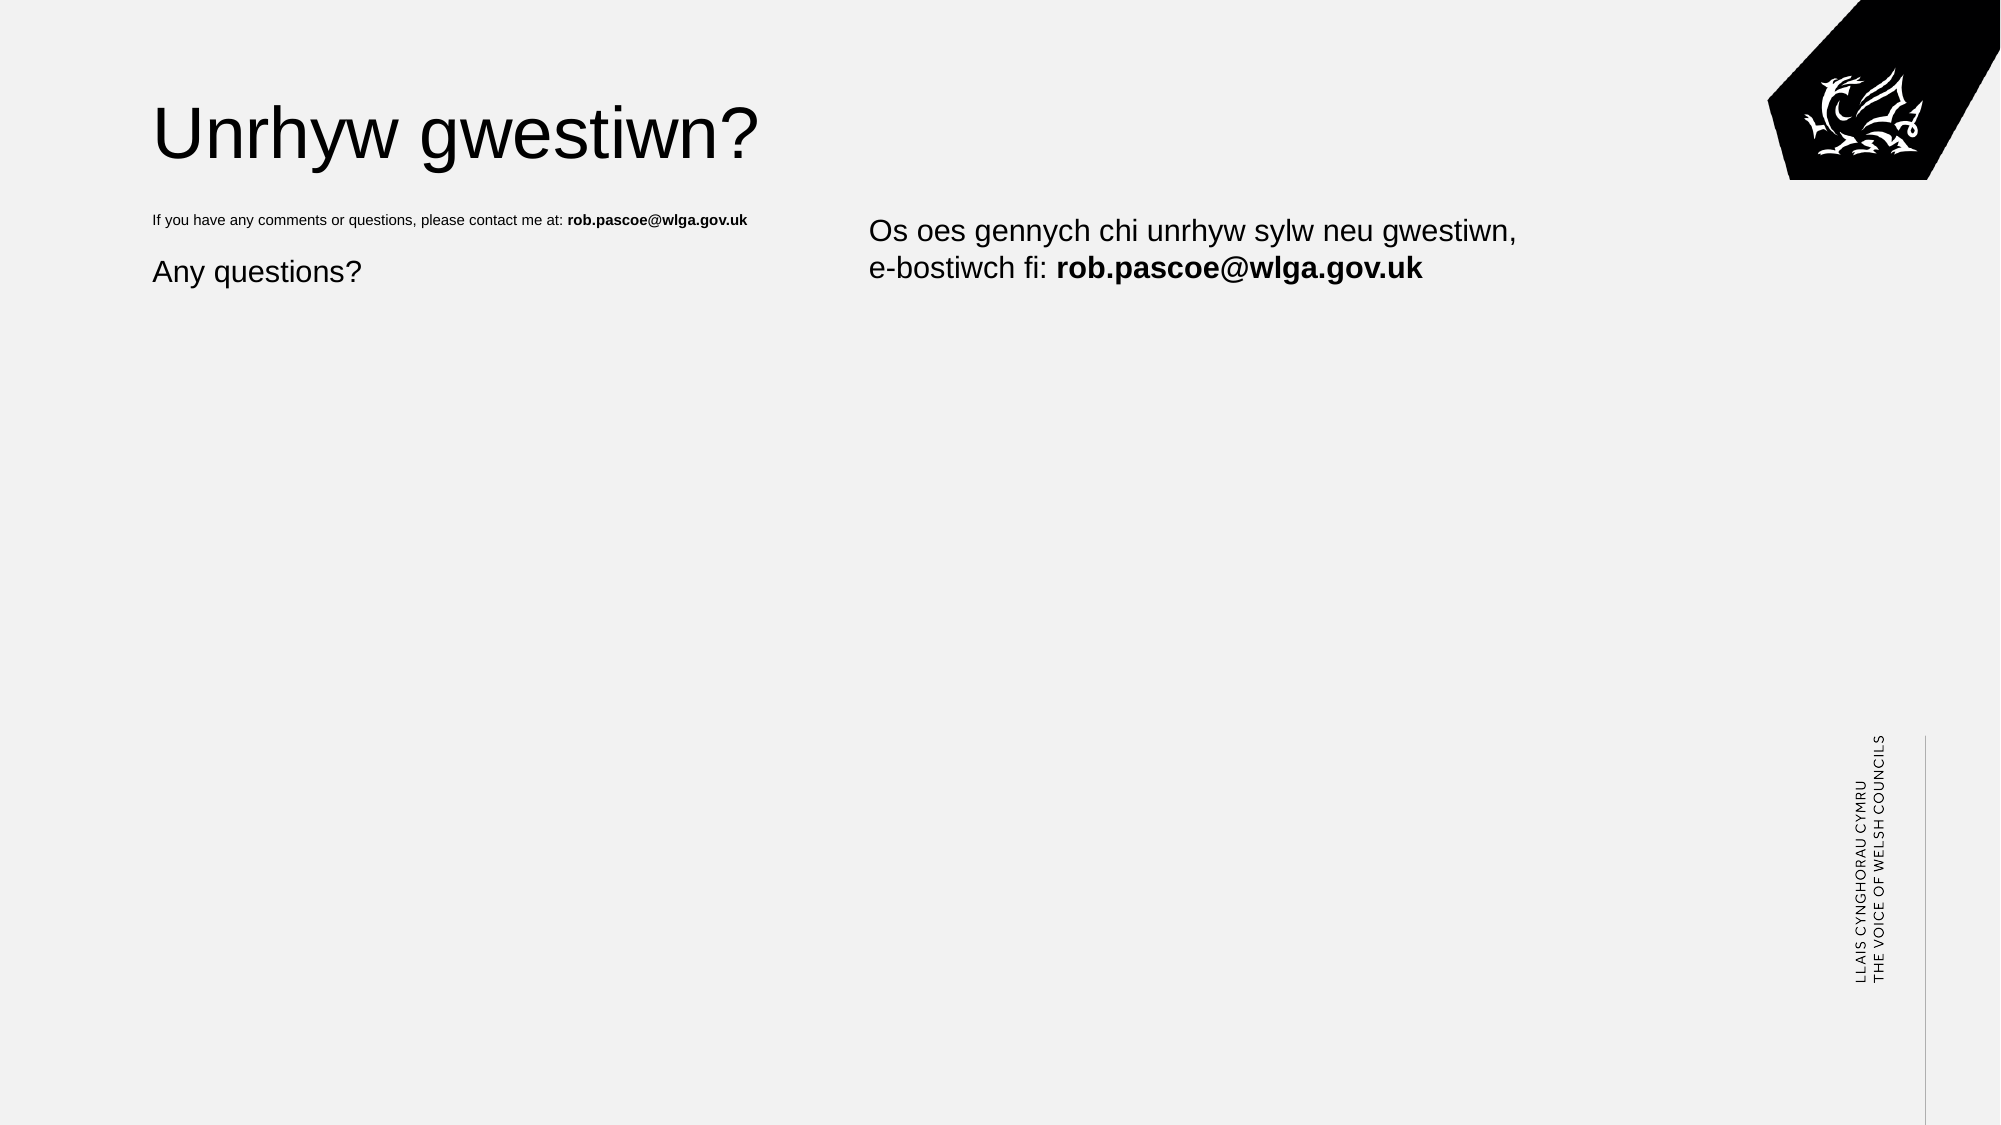

Unrhyw gwestiwn?
# If you have any comments or questions, please contact me at: rob.pascoe@wlga.gov.uk
Os oes gennych chi unrhyw sylw neu gwestiwn, e-bostiwch fi: rob.pascoe@wlga.gov.uk
Any questions?